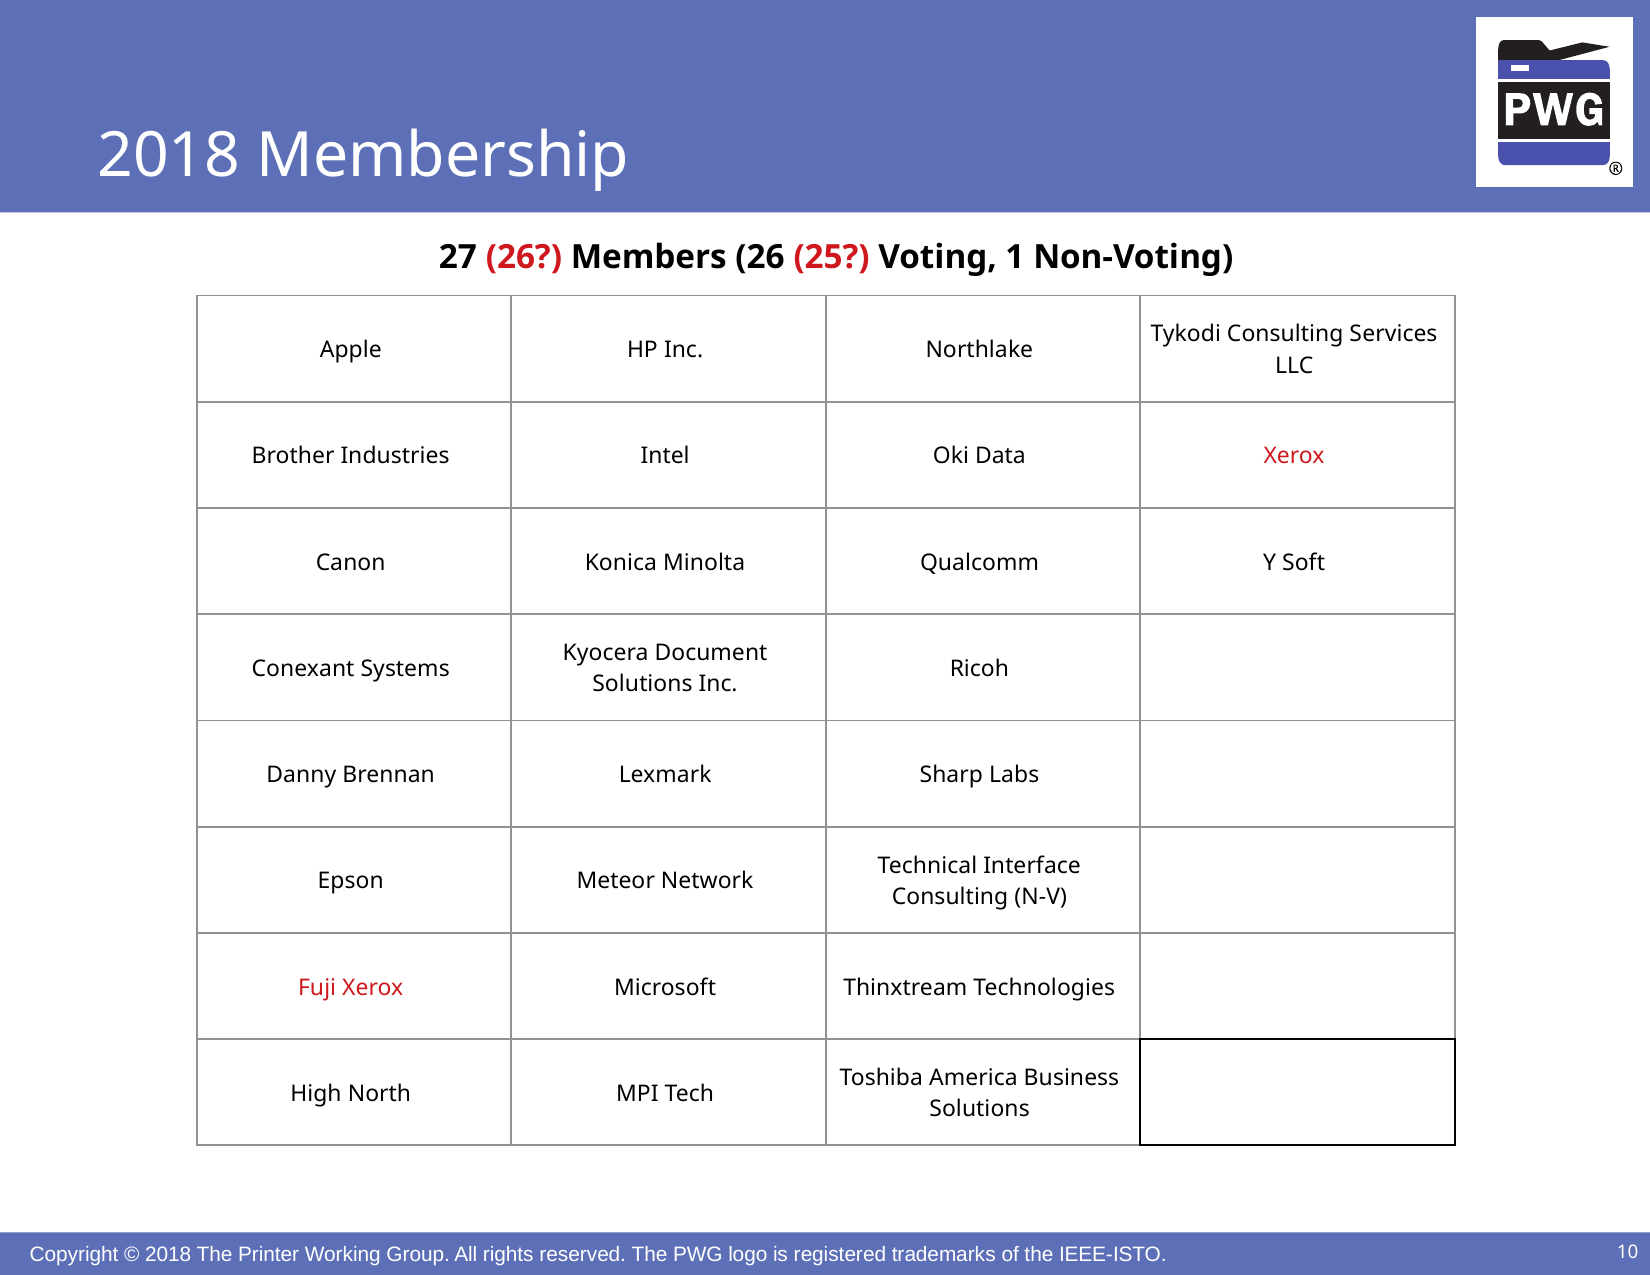

# 2018 Membership
27 (26?) Members (26 (25?) Voting, 1 Non-Voting)
| Apple | HP Inc. | Northlake | Tykodi Consulting Services LLC |
| --- | --- | --- | --- |
| Brother Industries | Intel | Oki Data | Xerox |
| Canon | Konica Minolta | Qualcomm | Y Soft |
| Conexant Systems | Kyocera Document Solutions Inc. | Ricoh | |
| Danny Brennan | Lexmark | Sharp Labs | |
| Epson | Meteor Network | Technical Interface Consulting (N-V) | |
| Fuji Xerox | Microsoft | Thinxtream Technologies | |
| High North | MPI Tech | Toshiba America Business Solutions | |